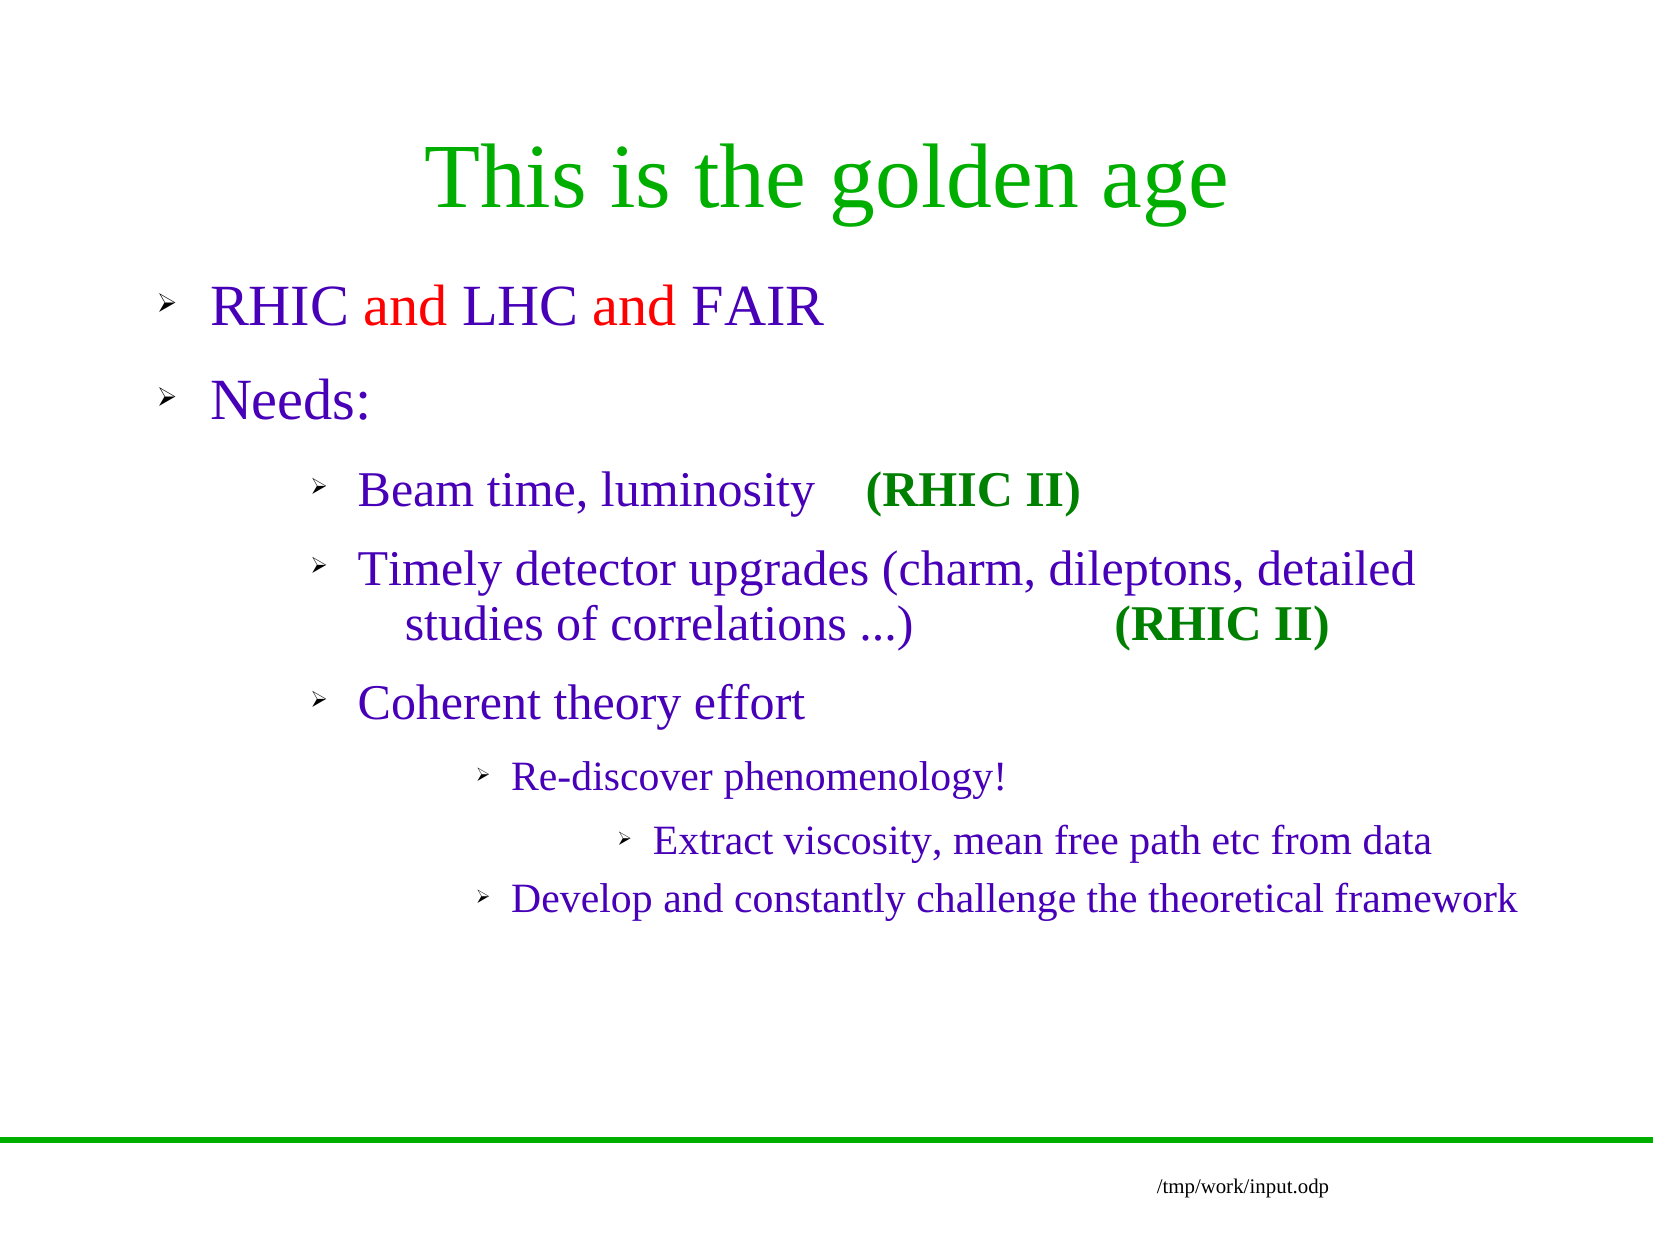

# This is the golden age
RHIC and LHC and FAIR
Needs:
Beam time, luminosity (RHIC II)
Timely detector upgrades (charm, dileptons, detailed studies of correlations ...) (RHIC II)
Coherent theory effort
Re-discover phenomenology!
Extract viscosity, mean free path etc from data
Develop and constantly challenge the theoretical framework